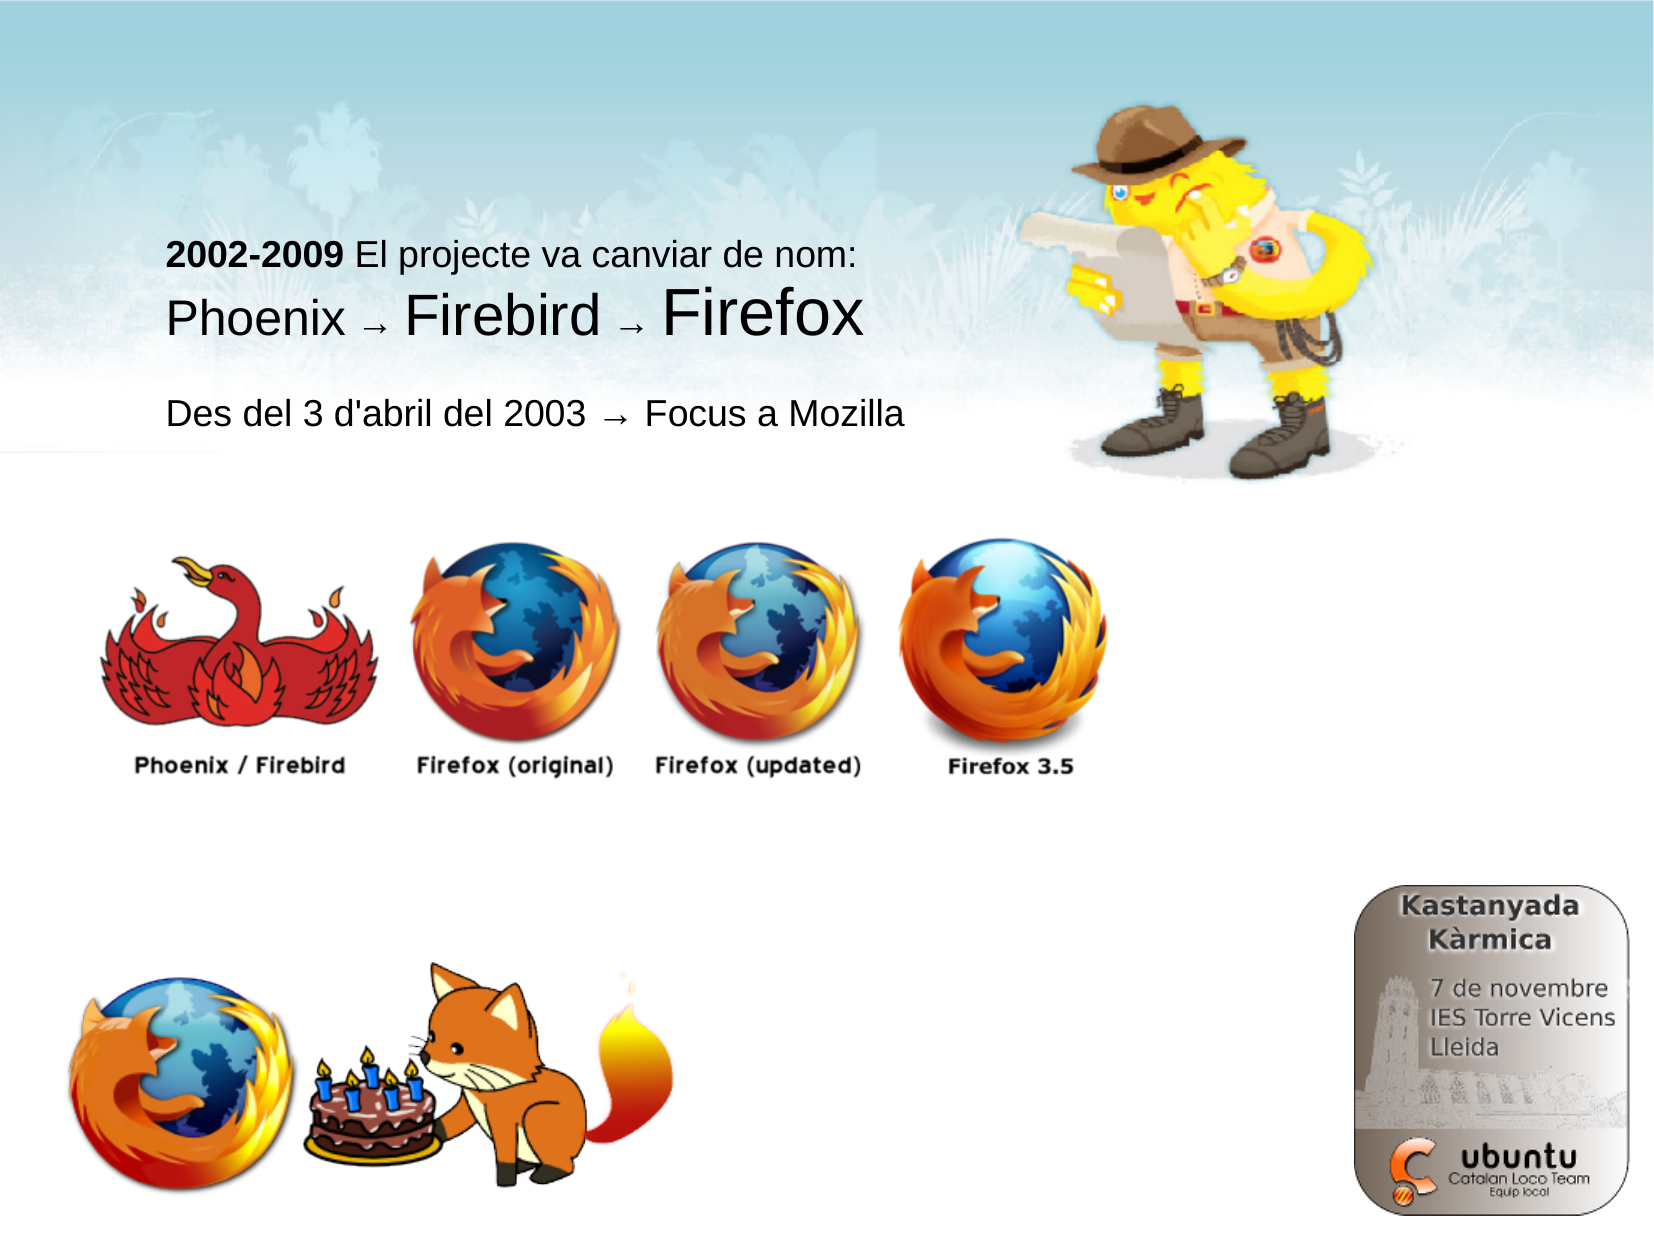

2002-2009 El projecte va canviar de nom:
Phoenix → Firebird → Firefox
Des del 3 d'abril del 2003 → Focus a Mozilla